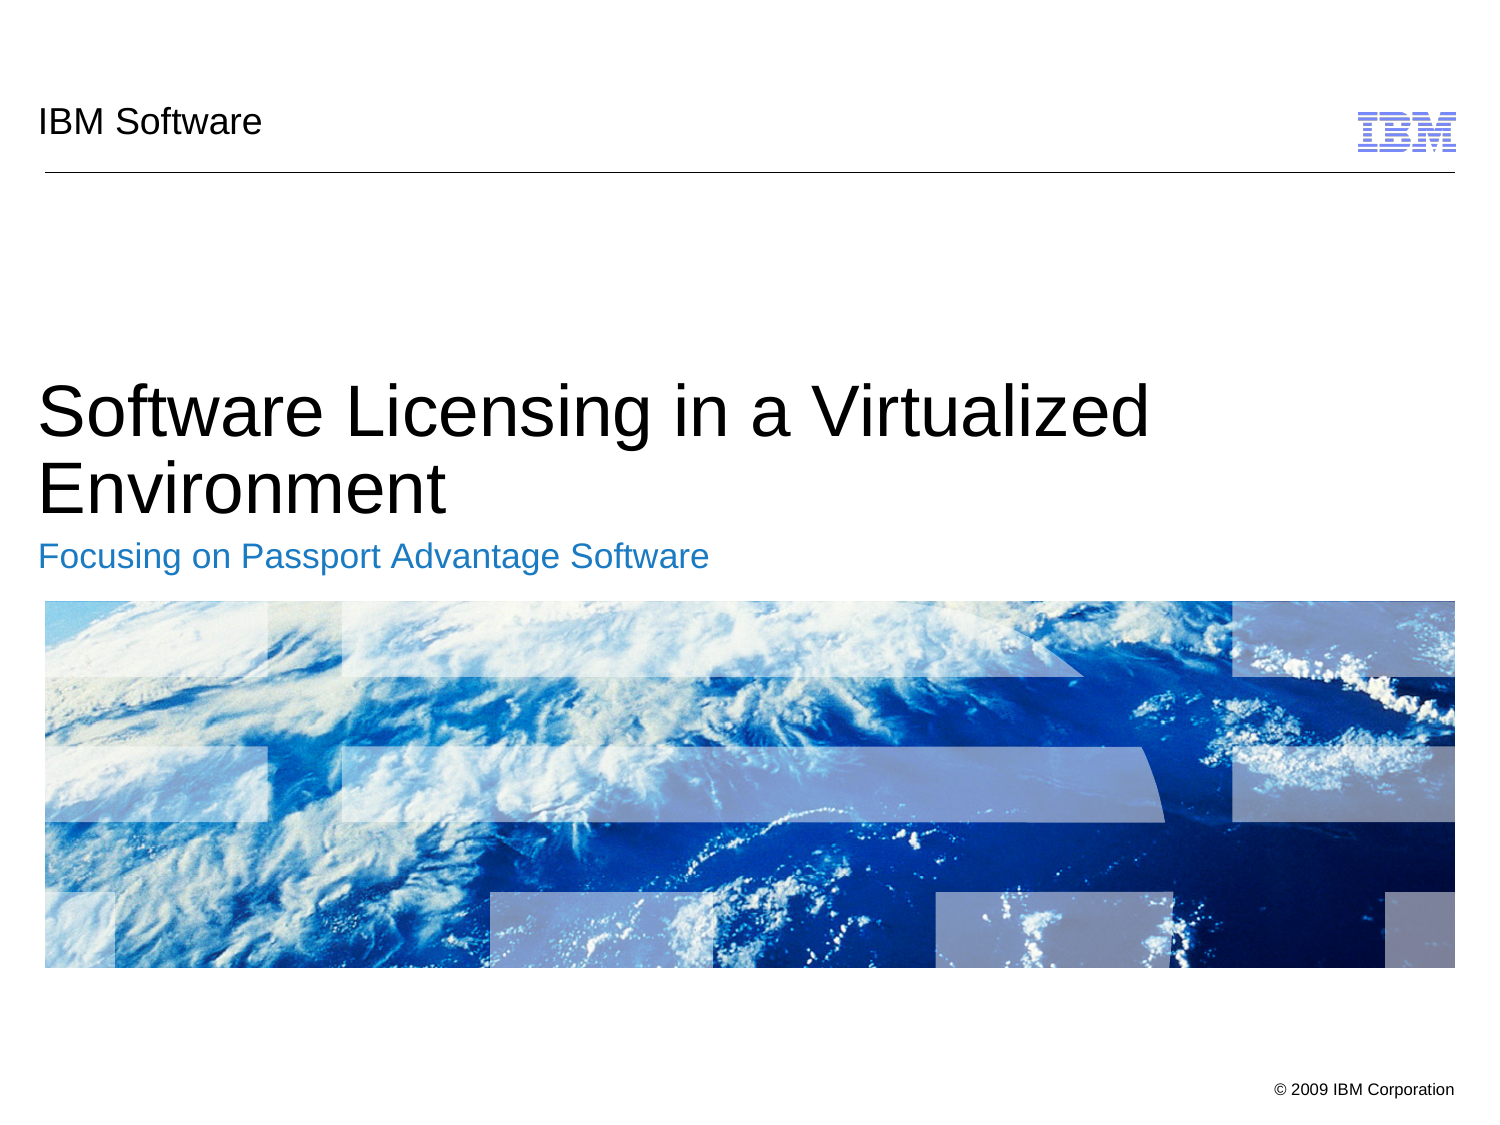

IBM Software
# Software Licensing in a Virtualized Environment
Focusing on Passport Advantage Software